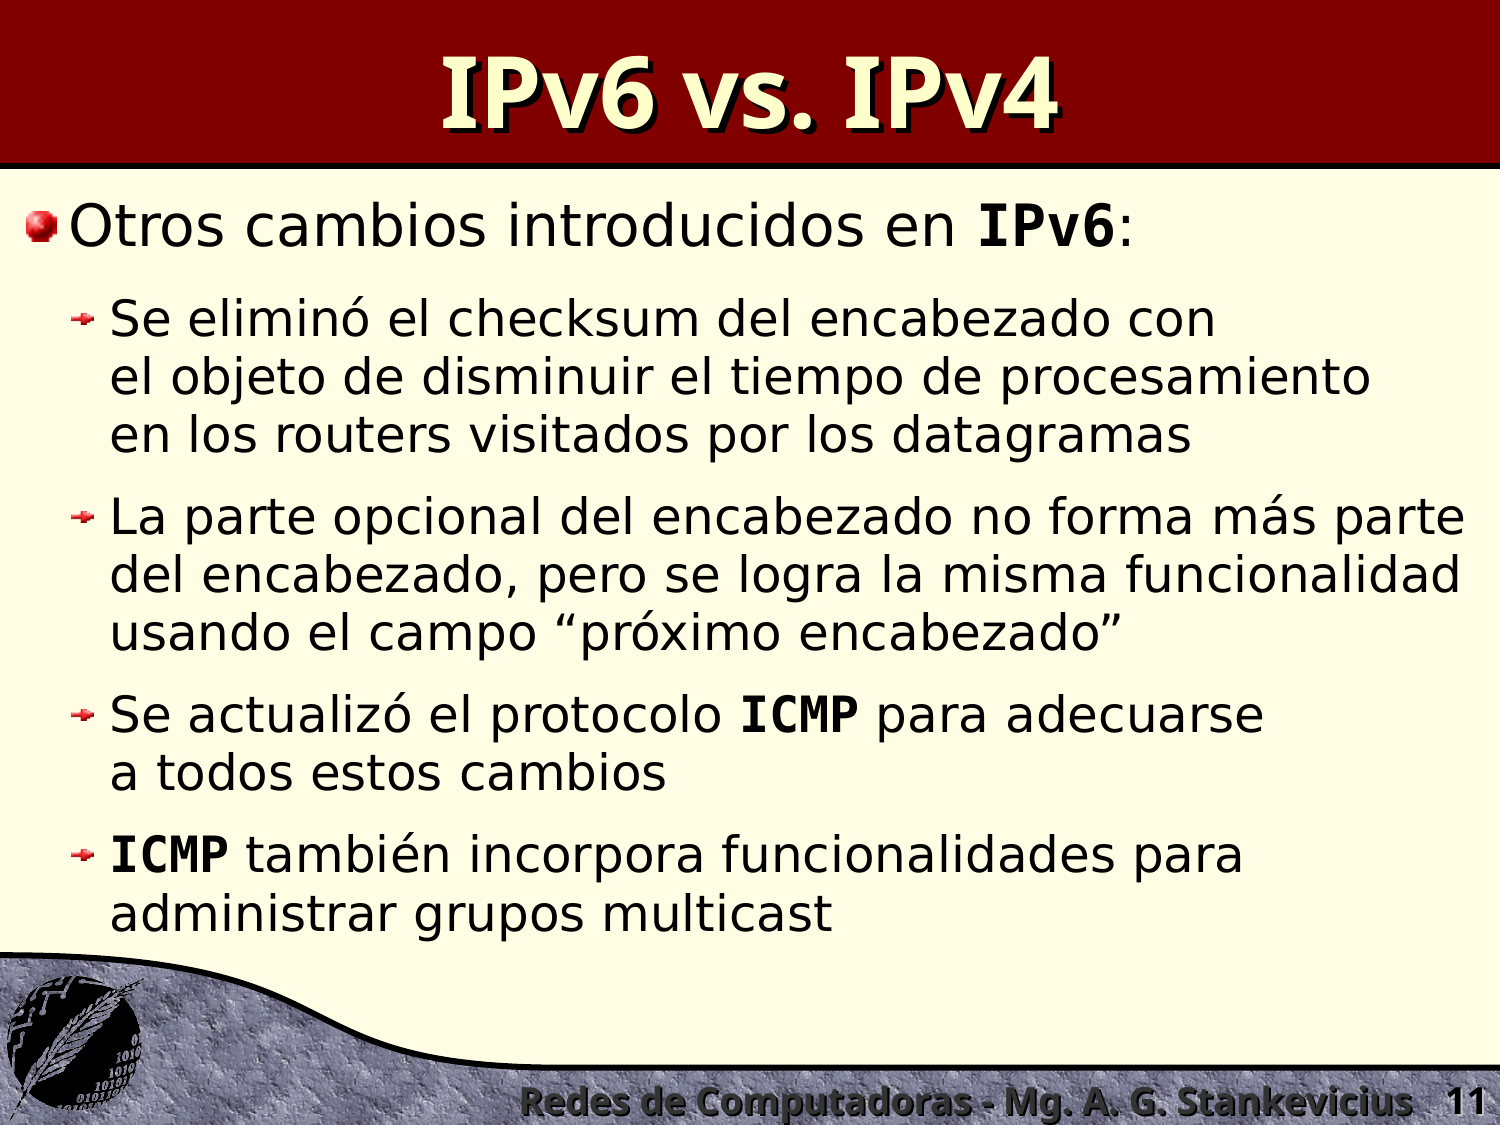

# IPv6 vs. IPv4
Otros cambios introducidos en IPv6:
Se eliminó el checksum del encabezado con
el objeto de disminuir el tiempo de procesamiento
en los routers visitados por los datagramas
La parte opcional del encabezado no forma más parte del encabezado, pero se logra la misma funcionalidad usando el campo “próximo encabezado”
Se actualizó el protocolo ICMP para adecuarse
a todos estos cambios
ICMP también incorpora funcionalidades para administrar grupos multicast
11